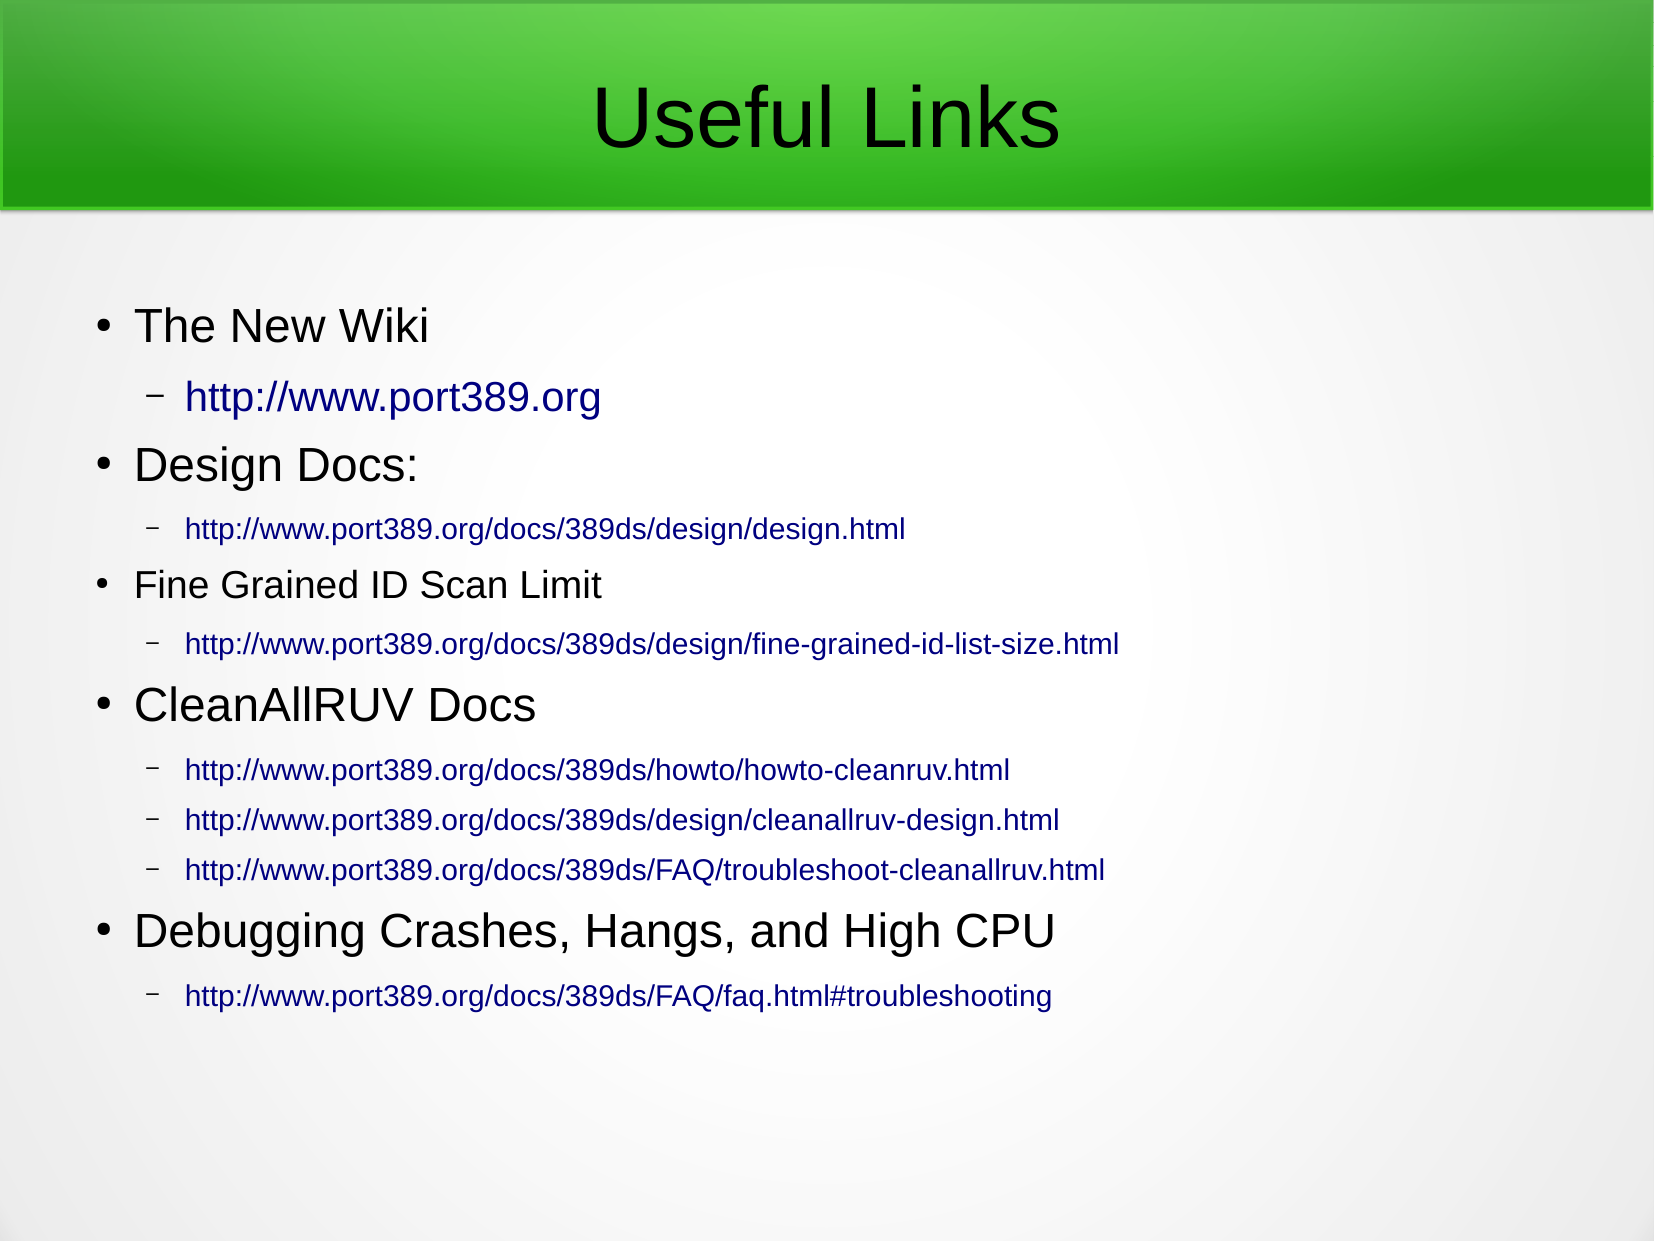

# Useful Links
The New Wiki
http://www.port389.org
Design Docs:
http://www.port389.org/docs/389ds/design/design.html
Fine Grained ID Scan Limit
http://www.port389.org/docs/389ds/design/fine-grained-id-list-size.html
CleanAllRUV Docs
http://www.port389.org/docs/389ds/howto/howto-cleanruv.html
http://www.port389.org/docs/389ds/design/cleanallruv-design.html
http://www.port389.org/docs/389ds/FAQ/troubleshoot-cleanallruv.html
Debugging Crashes, Hangs, and High CPU
http://www.port389.org/docs/389ds/FAQ/faq.html#troubleshooting